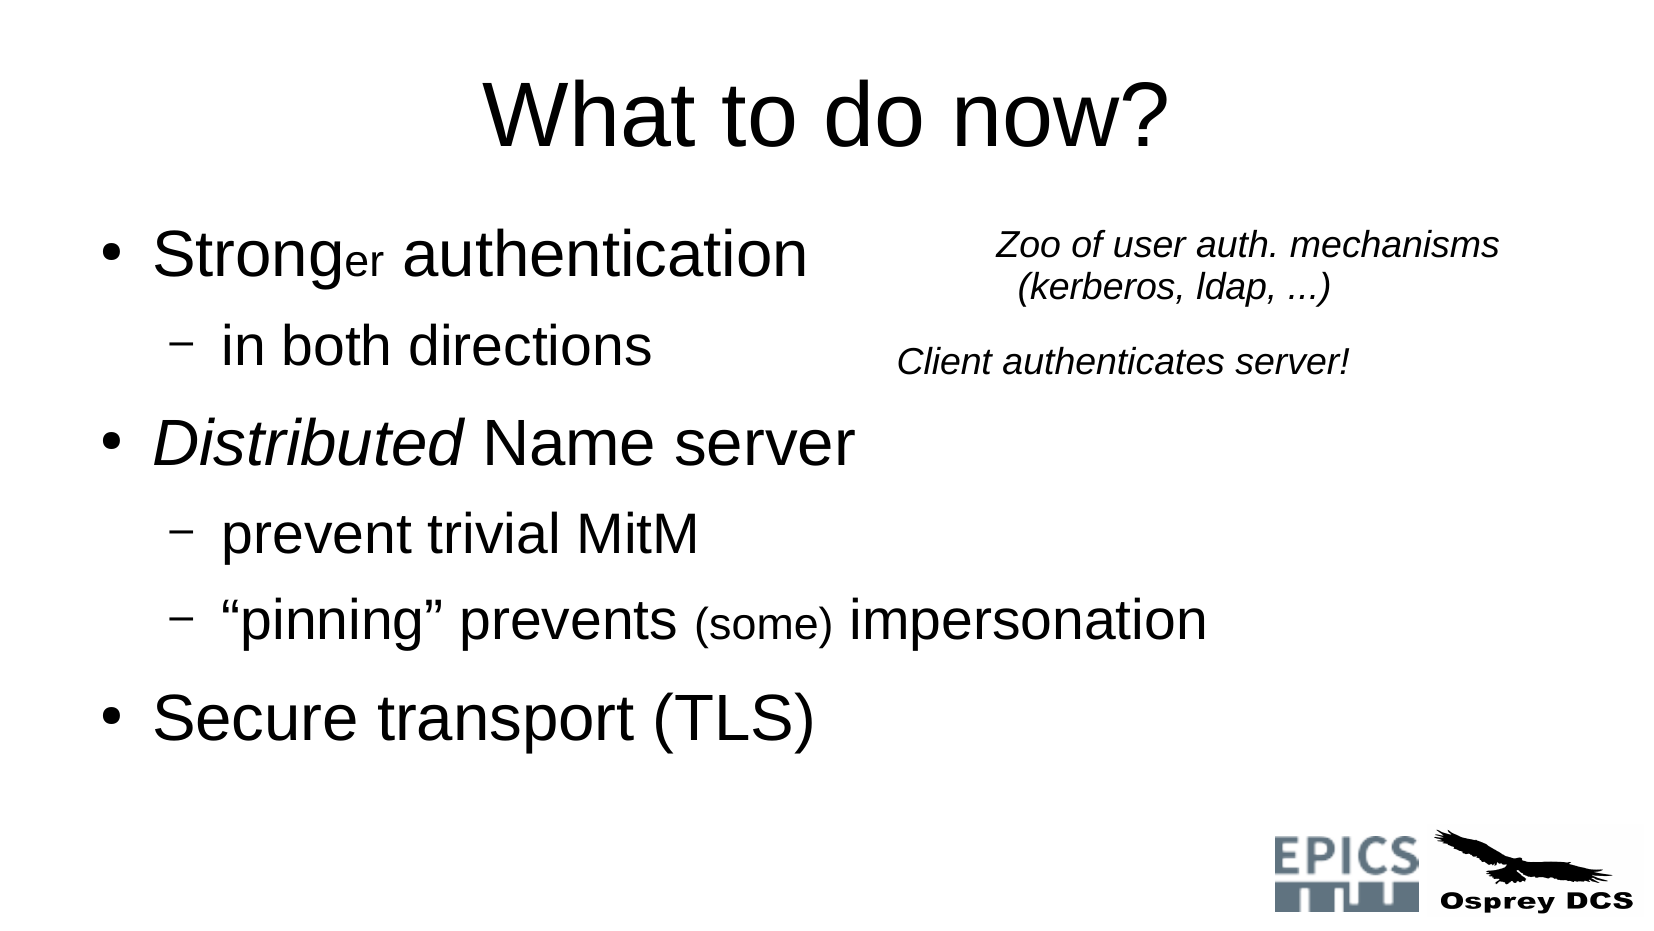

# What to do now?
Zoo of user auth. mechanisms
 (kerberos, ldap, ...)
Stronger authentication
in both directions
Distributed Name server
prevent trivial MitM
“pinning” prevents (some) impersonation
Secure transport (TLS)
Client authenticates server!